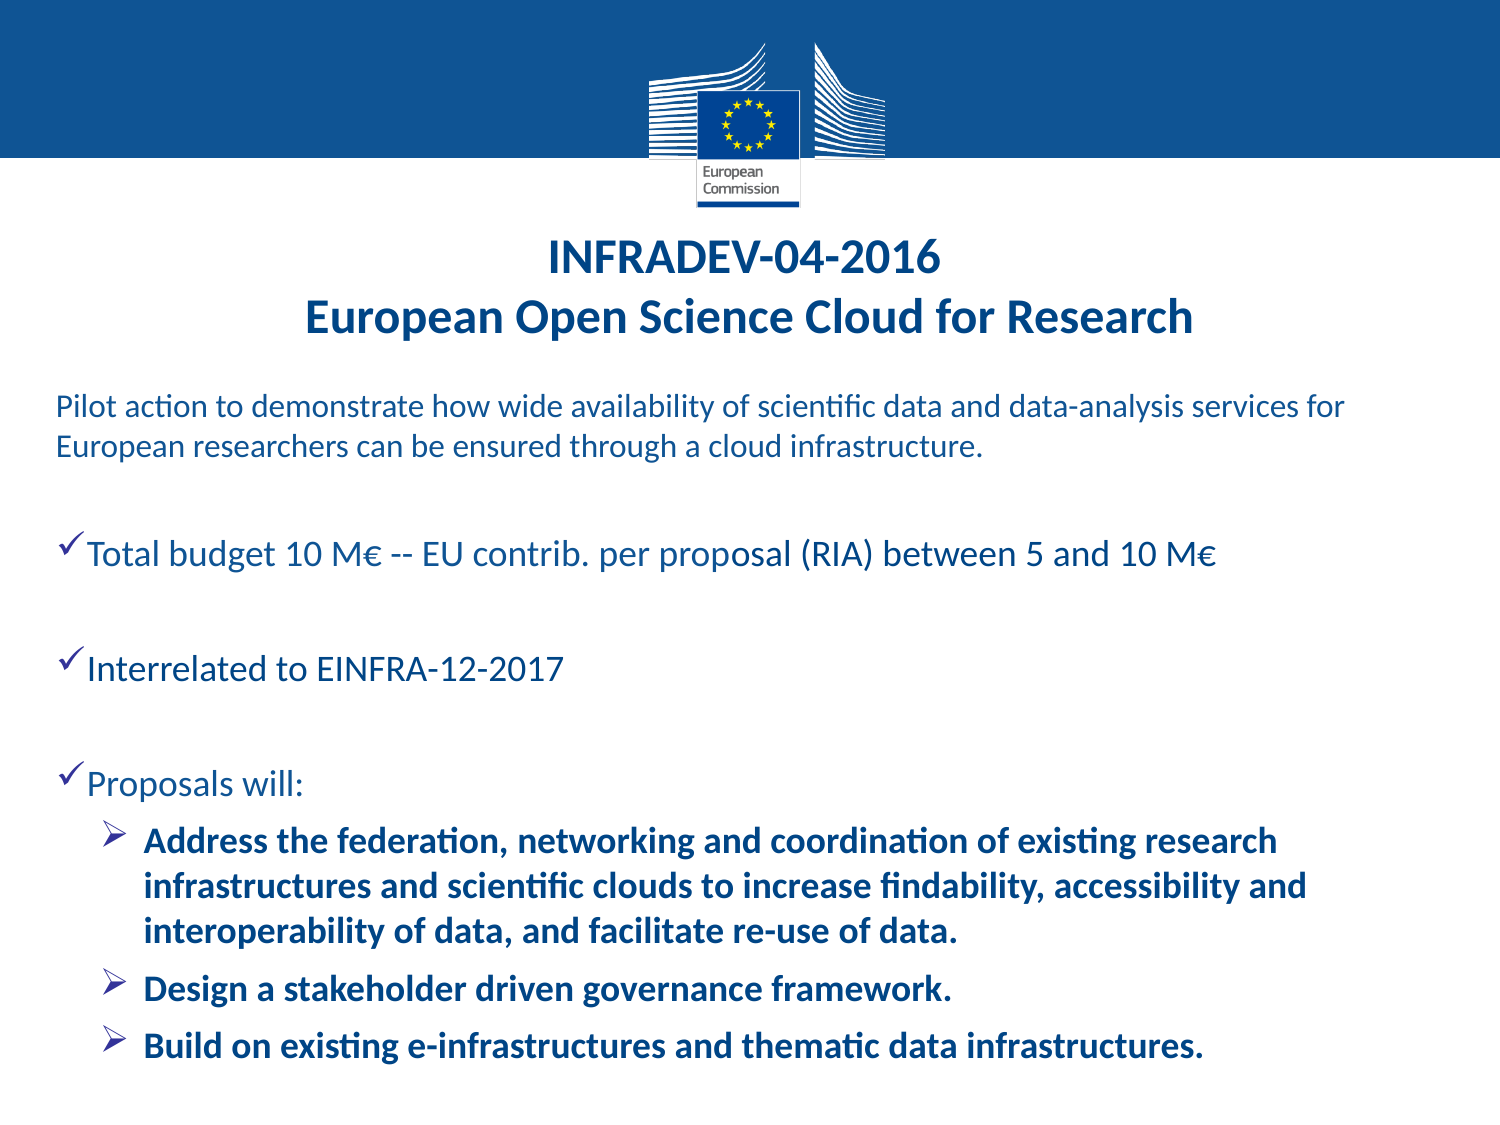

# INFRADEV-04-2016 European Open Science Cloud for Research
Pilot action to demonstrate how wide availability of scientific data and data-analysis services for European researchers can be ensured through a cloud infrastructure.
Total budget 10 M€ -- EU contrib. per proposal (RIA) between 5 and 10 M€
Interrelated to EINFRA-12-2017
Proposals will:
Address the federation, networking and coordination of existing research infrastructures and scientific clouds to increase findability, accessibility and interoperability of data, and facilitate re-use of data.
Design a stakeholder driven governance framework.
Build on existing e-infrastructures and thematic data infrastructures.